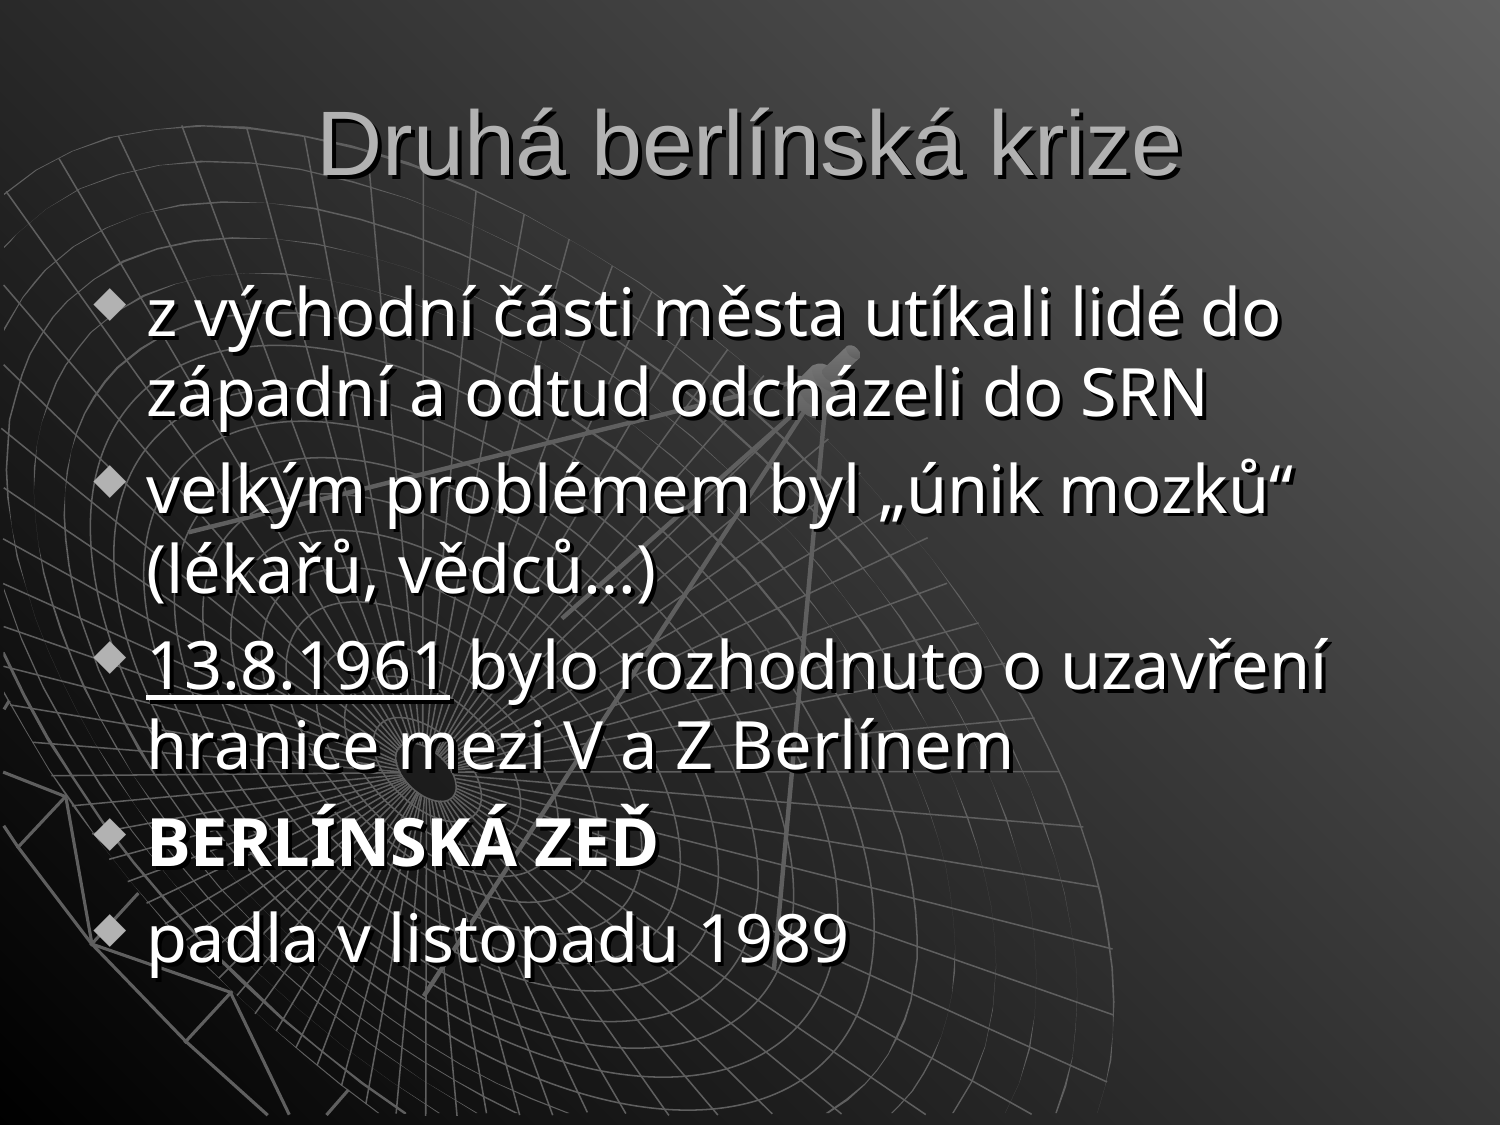

# Druhá berlínská krize
z východní části města utíkali lidé do západní a odtud odcházeli do SRN
velkým problémem byl „únik mozků“ (lékařů, vědců…)
13.8.1961 bylo rozhodnuto o uzavření hranice mezi V a Z Berlínem
BERLÍNSKÁ ZEĎ
padla v listopadu 1989